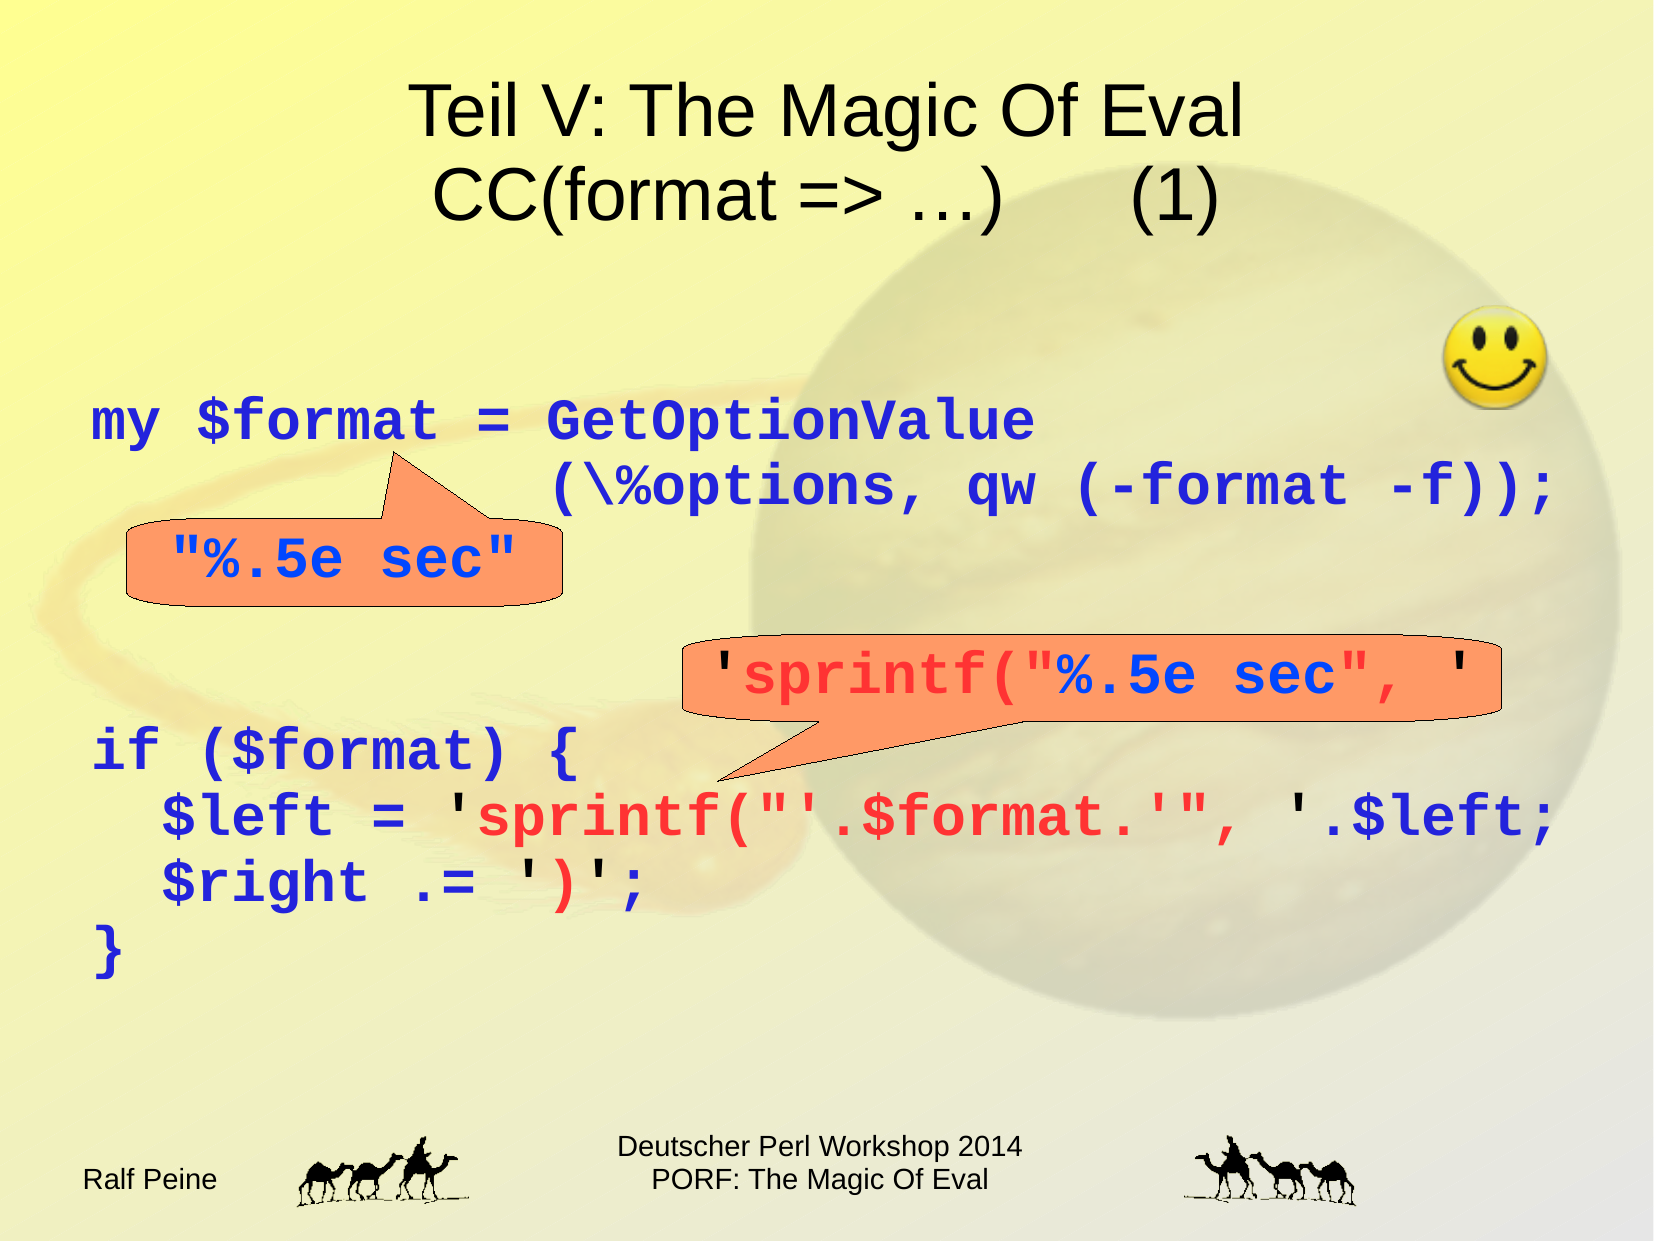

# Teil V: The Magic Of Eval CC(format => …) (1)
my $format = GetOptionValue
 (\%options, qw (-format -f));
if ($format) {
 $left = 'sprintf("'.$format.'", '.$left;
 $right .= ')';
}
"%.5e sec"
'sprintf("%.5e sec", '